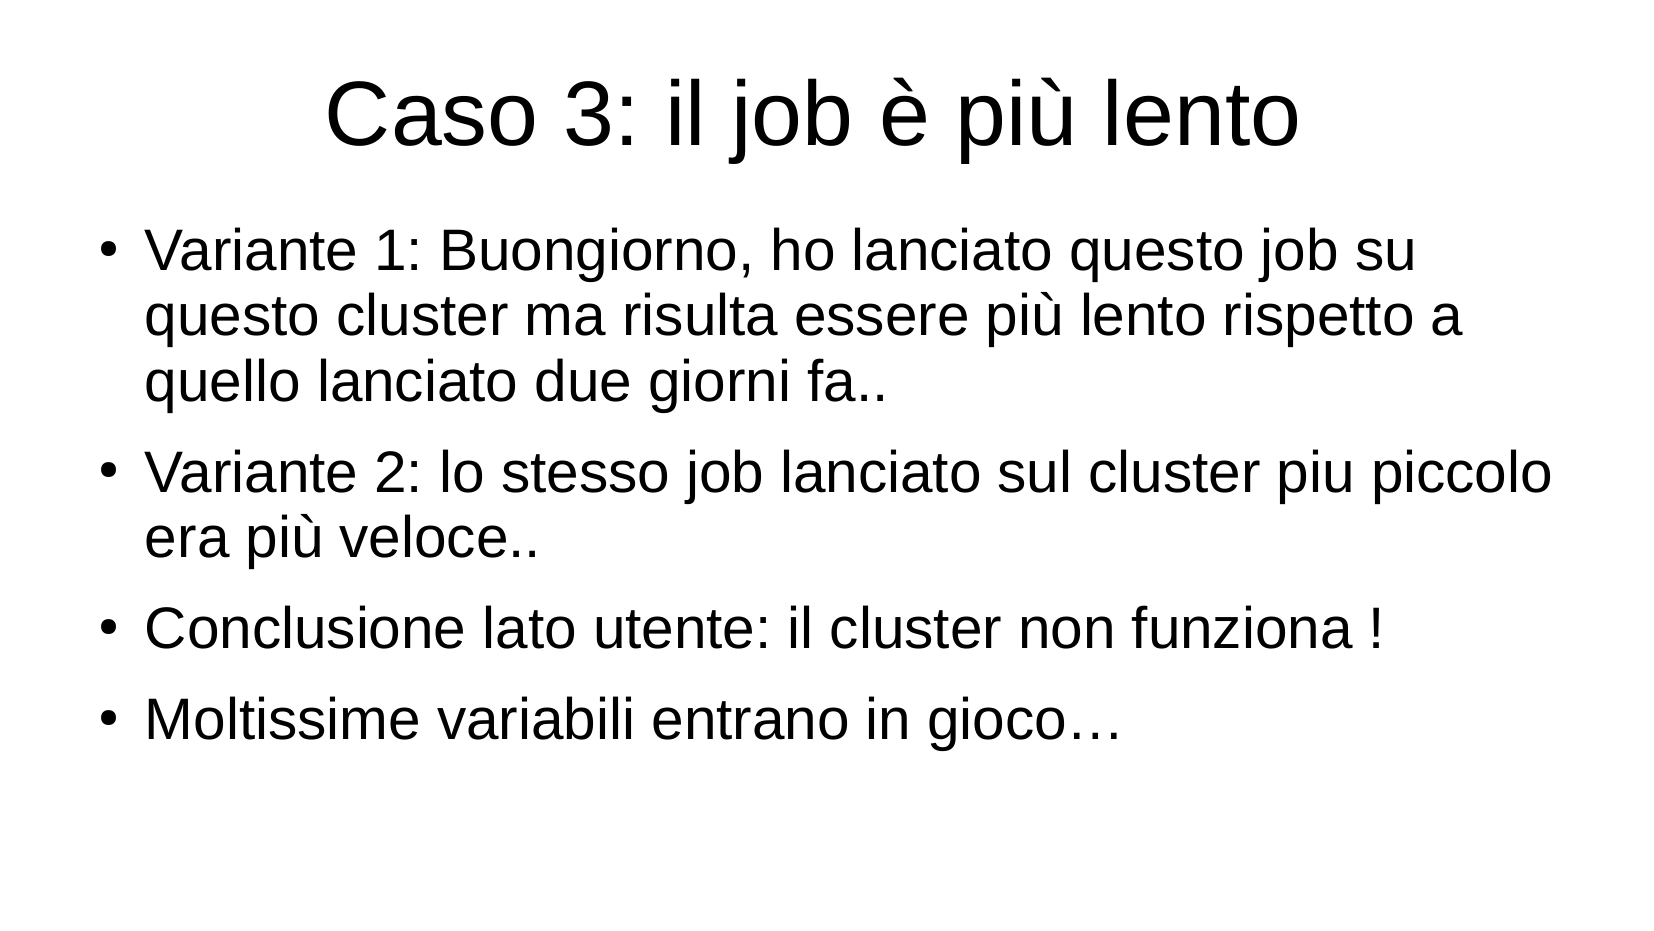

# Caso 3: il job è più lento
Variante 1: Buongiorno, ho lanciato questo job su questo cluster ma risulta essere più lento rispetto a quello lanciato due giorni fa..
Variante 2: lo stesso job lanciato sul cluster piu piccolo era più veloce..
Conclusione lato utente: il cluster non funziona !
Moltissime variabili entrano in gioco…